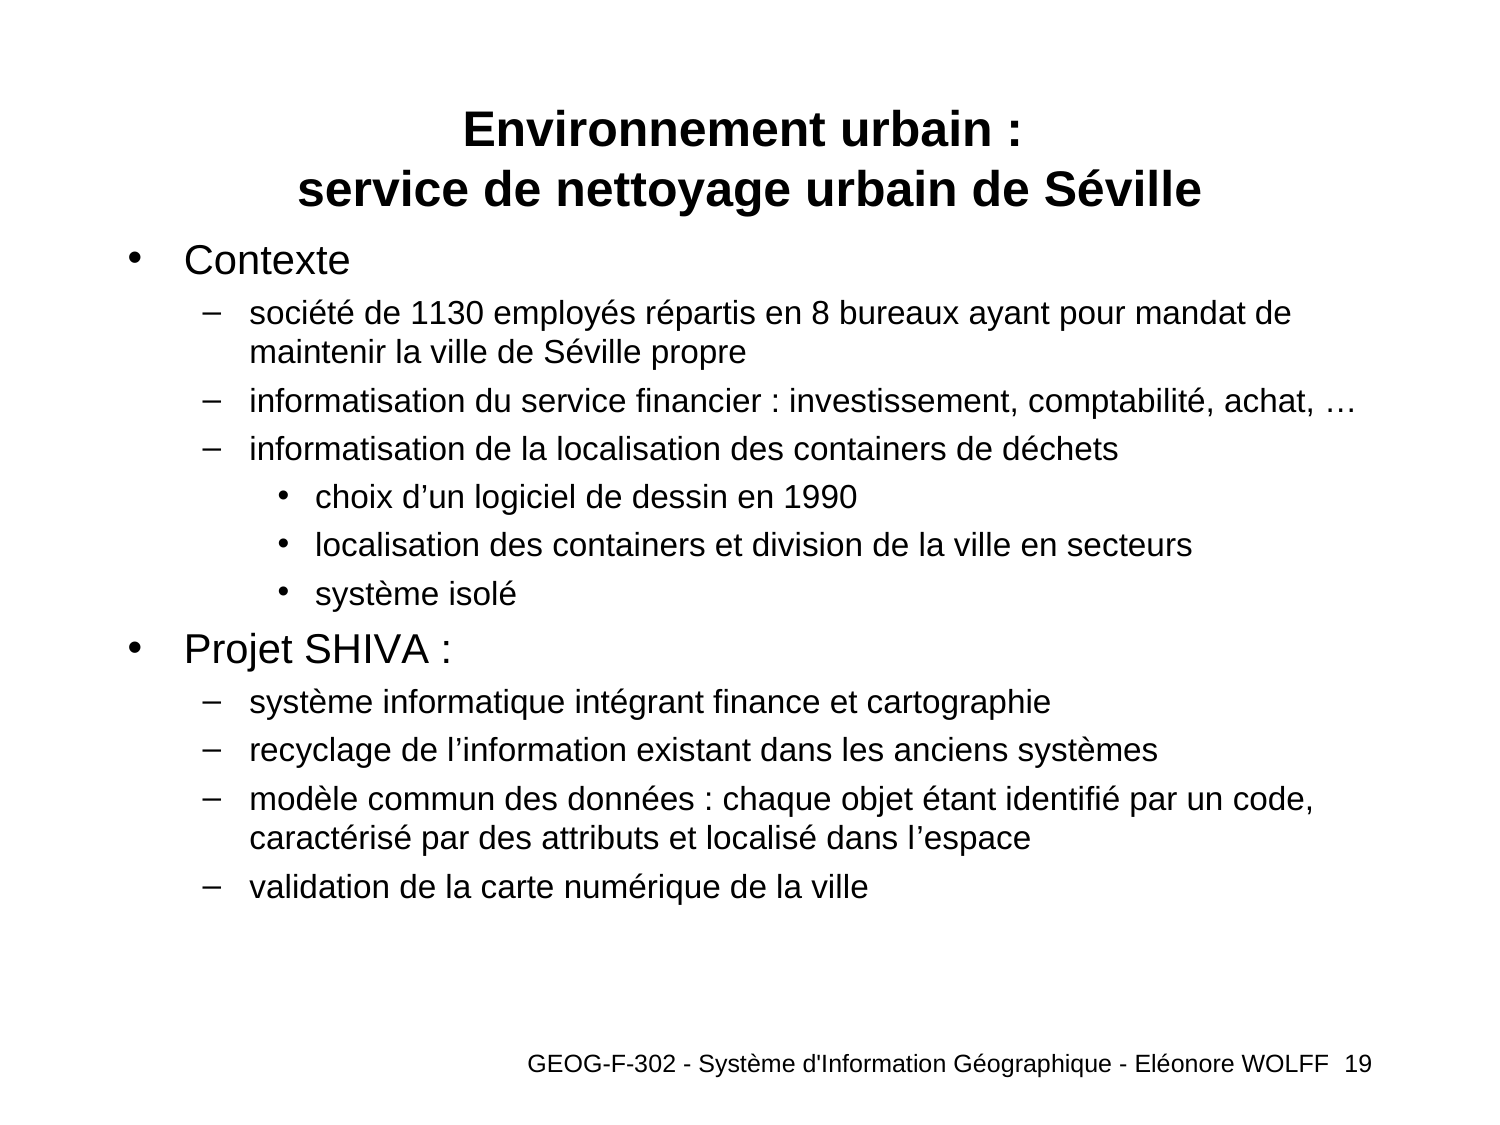

# Environnement urbain : service de nettoyage urbain de Séville
Contexte
société de 1130 employés répartis en 8 bureaux ayant pour mandat de maintenir la ville de Séville propre
informatisation du service financier : investissement, comptabilité, achat, …
informatisation de la localisation des containers de déchets
choix d’un logiciel de dessin en 1990
localisation des containers et division de la ville en secteurs
système isolé
Projet SHIVA :
système informatique intégrant finance et cartographie
recyclage de l’information existant dans les anciens systèmes
modèle commun des données : chaque objet étant identifié par un code, caractérisé par des attributs et localisé dans l’espace
validation de la carte numérique de la ville
GEOG-F-302 - Système d'Information Géographique - Eléonore WOLFF